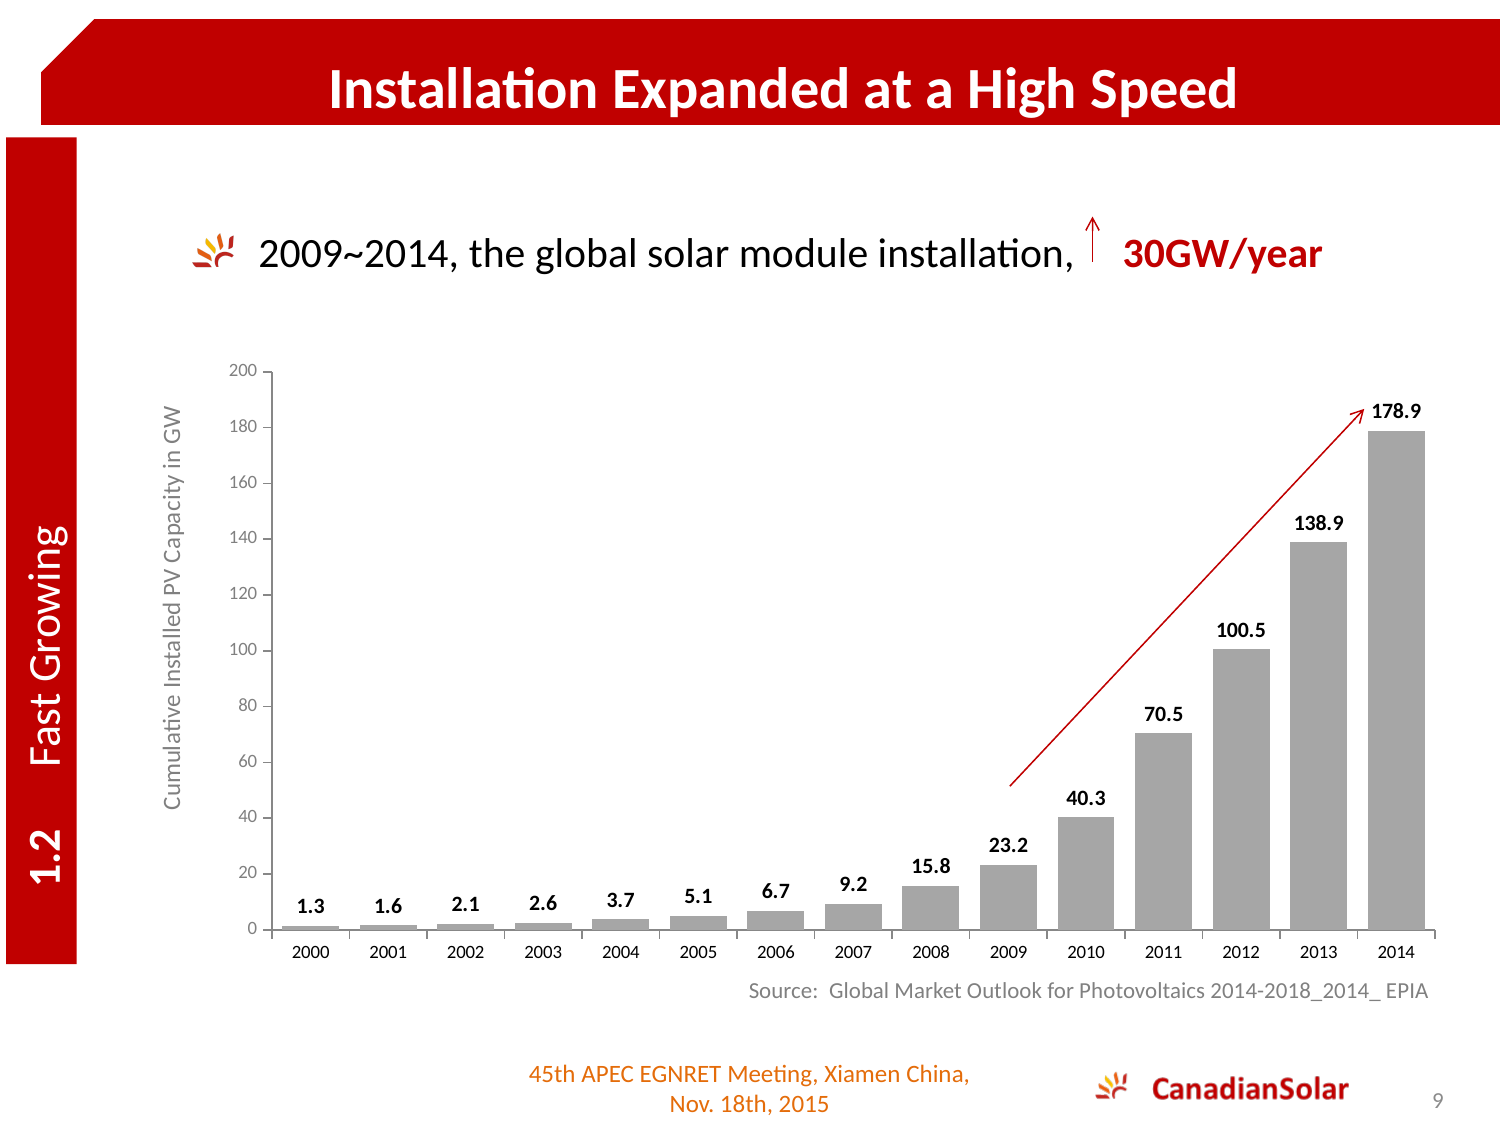

Installation Expanded at a High Speed
 1.2 Fast Growing
 2009~2014, the global solar module installation, 30GW/year
### Chart
| Category | Cumulative Installed PV Capacity in GW |
|---|---|
| 2000 | 1.3 |
| 2001 | 1.6 |
| 2002 | 2.1 |
| 2003 | 2.6 |
| 2004 | 3.7 |
| 2005 | 5.1 |
| 2006 | 6.7 |
| 2007 | 9.2 |
| 2008 | 15.8 |
| 2009 | 23.2 |
| 2010 | 40.3 |
| 2011 | 70.5 |
| 2012 | 100.5 |
| 2013 | 138.9 |
| 2014 | 178.9 |Source: Global Market Outlook for Photovoltaics 2014-2018_2014_ EPIA
45th APEC EGNRET Meeting, Xiamen China, Nov. 18th, 2015